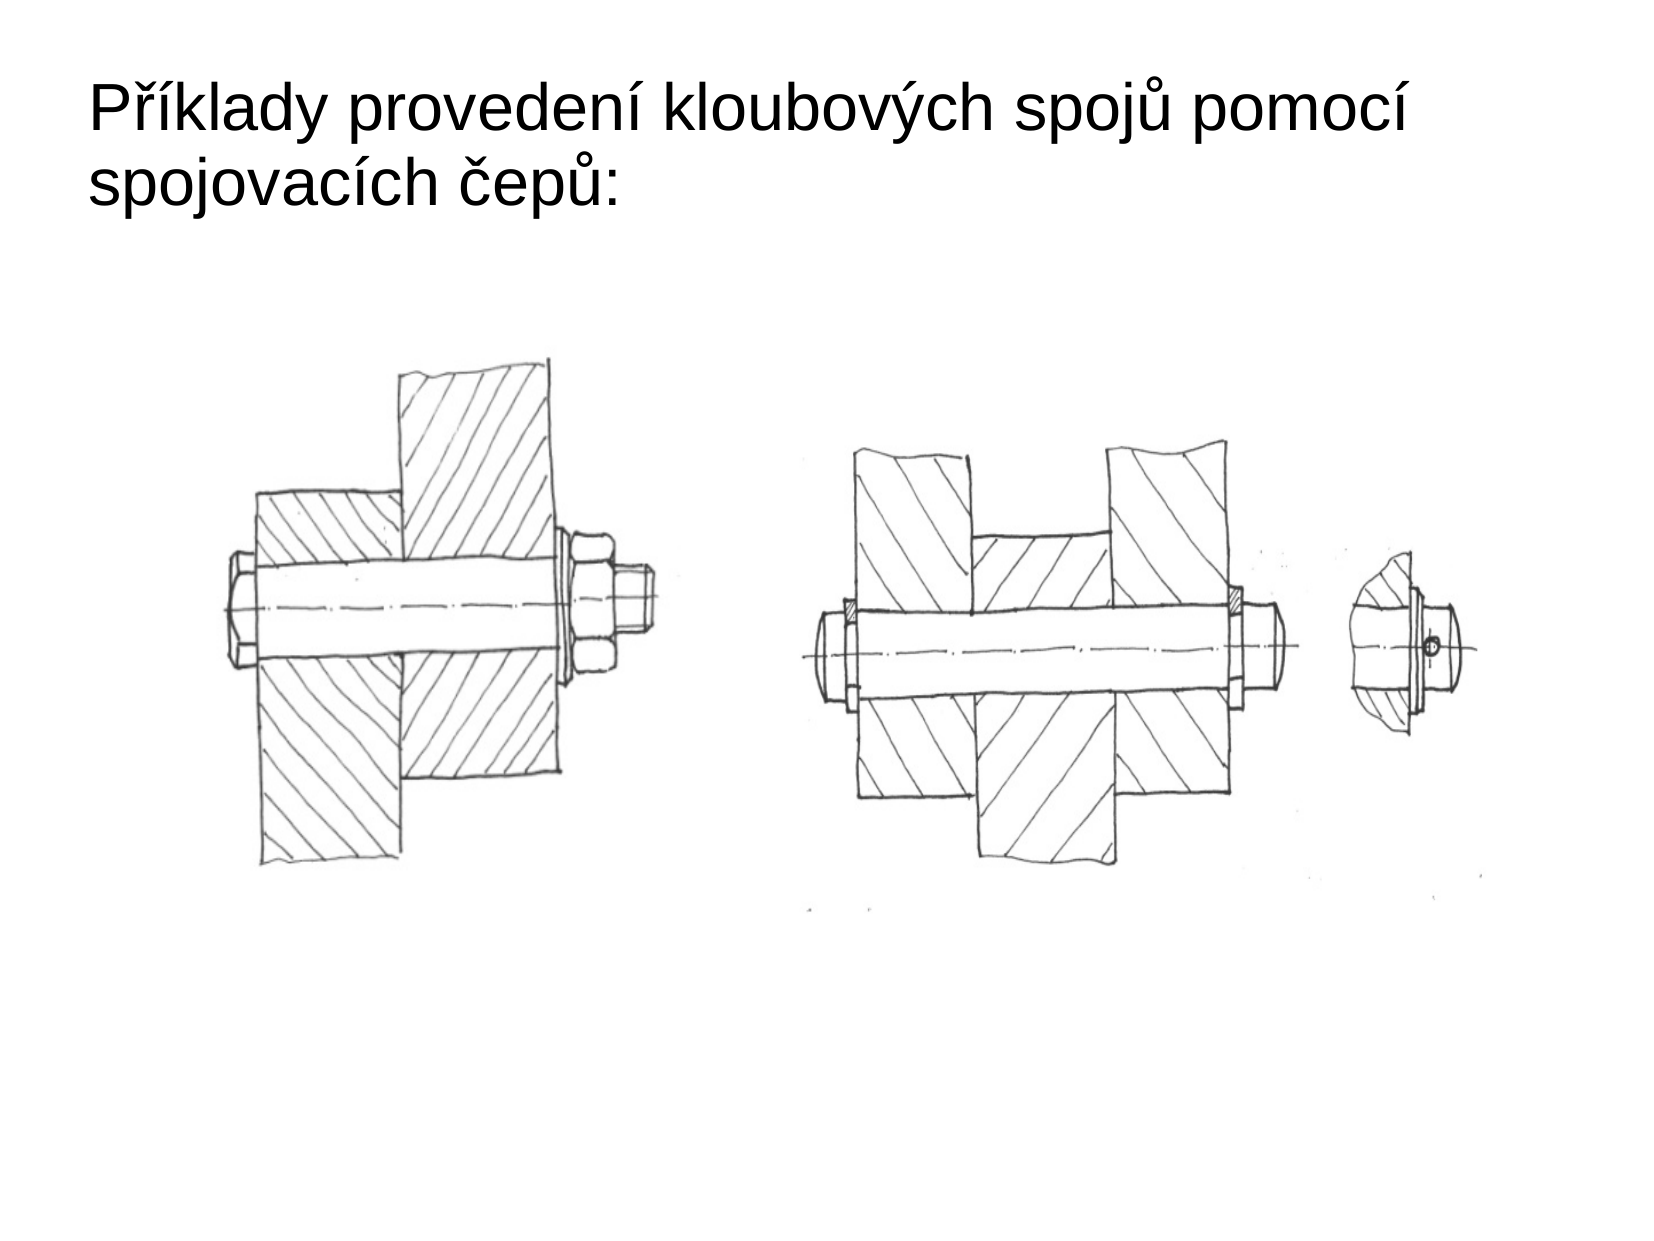

# Příklady provedení kloubových spojů pomocí spojovacích čepů: